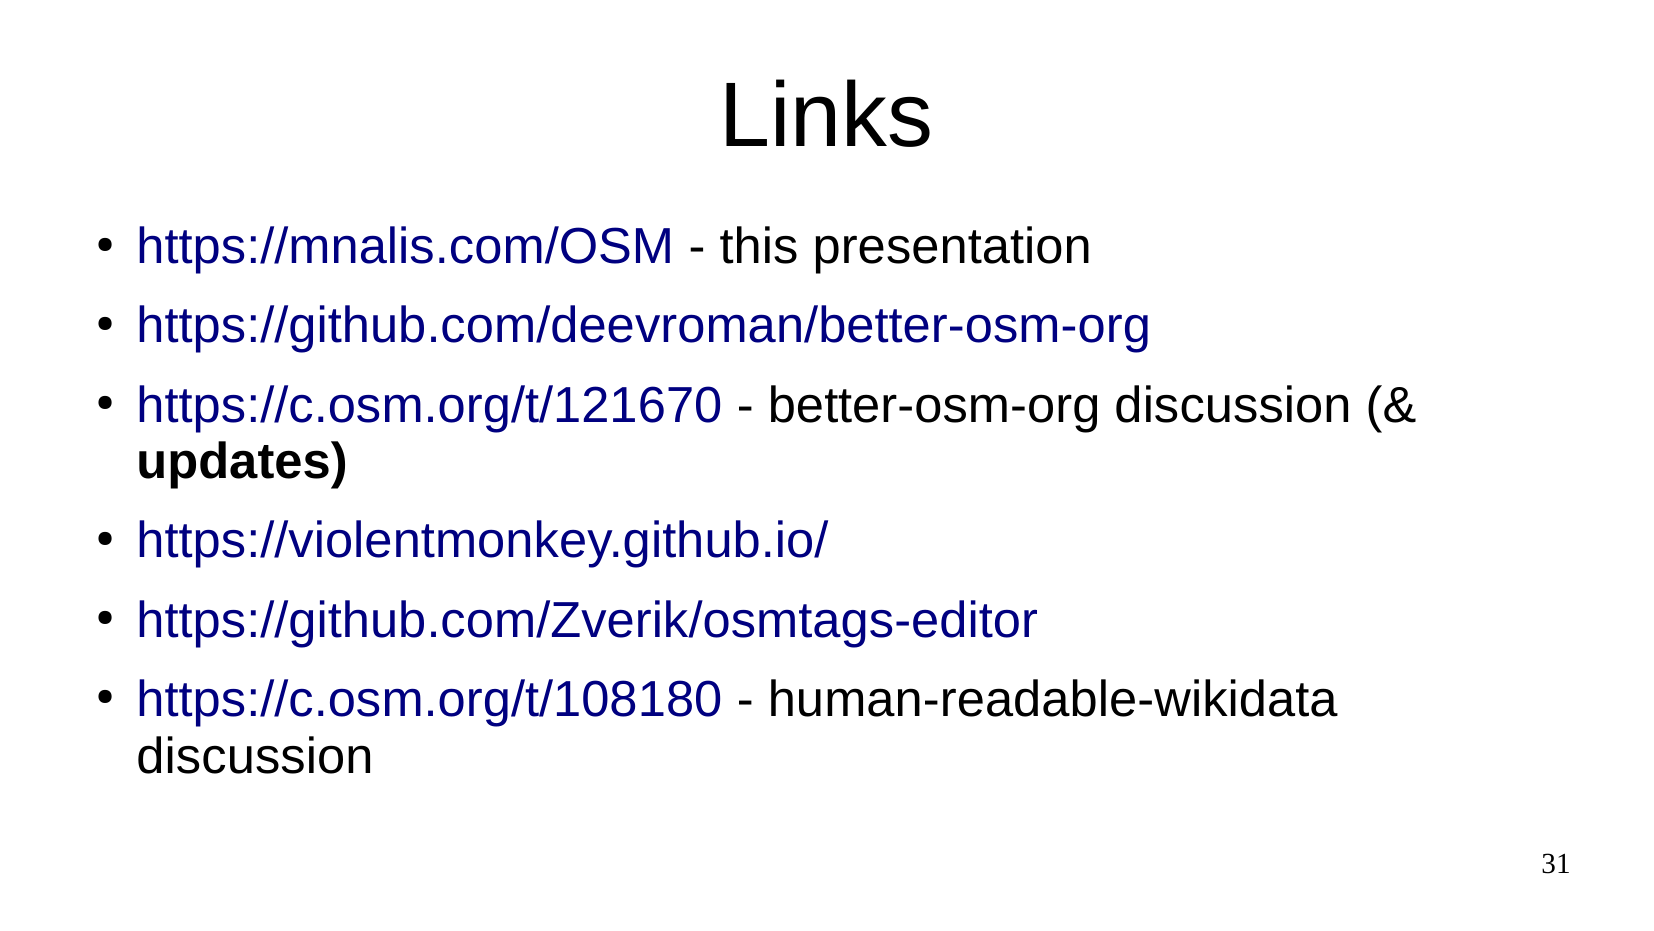

# Links
https://mnalis.com/OSM - this presentation
https://github.com/deevroman/better-osm-org
https://c.osm.org/t/121670 - better-osm-org discussion (& updates)
https://violentmonkey.github.io/
https://github.com/Zverik/osmtags-editor
https://c.osm.org/t/108180 - human-readable-wikidata discussion
31